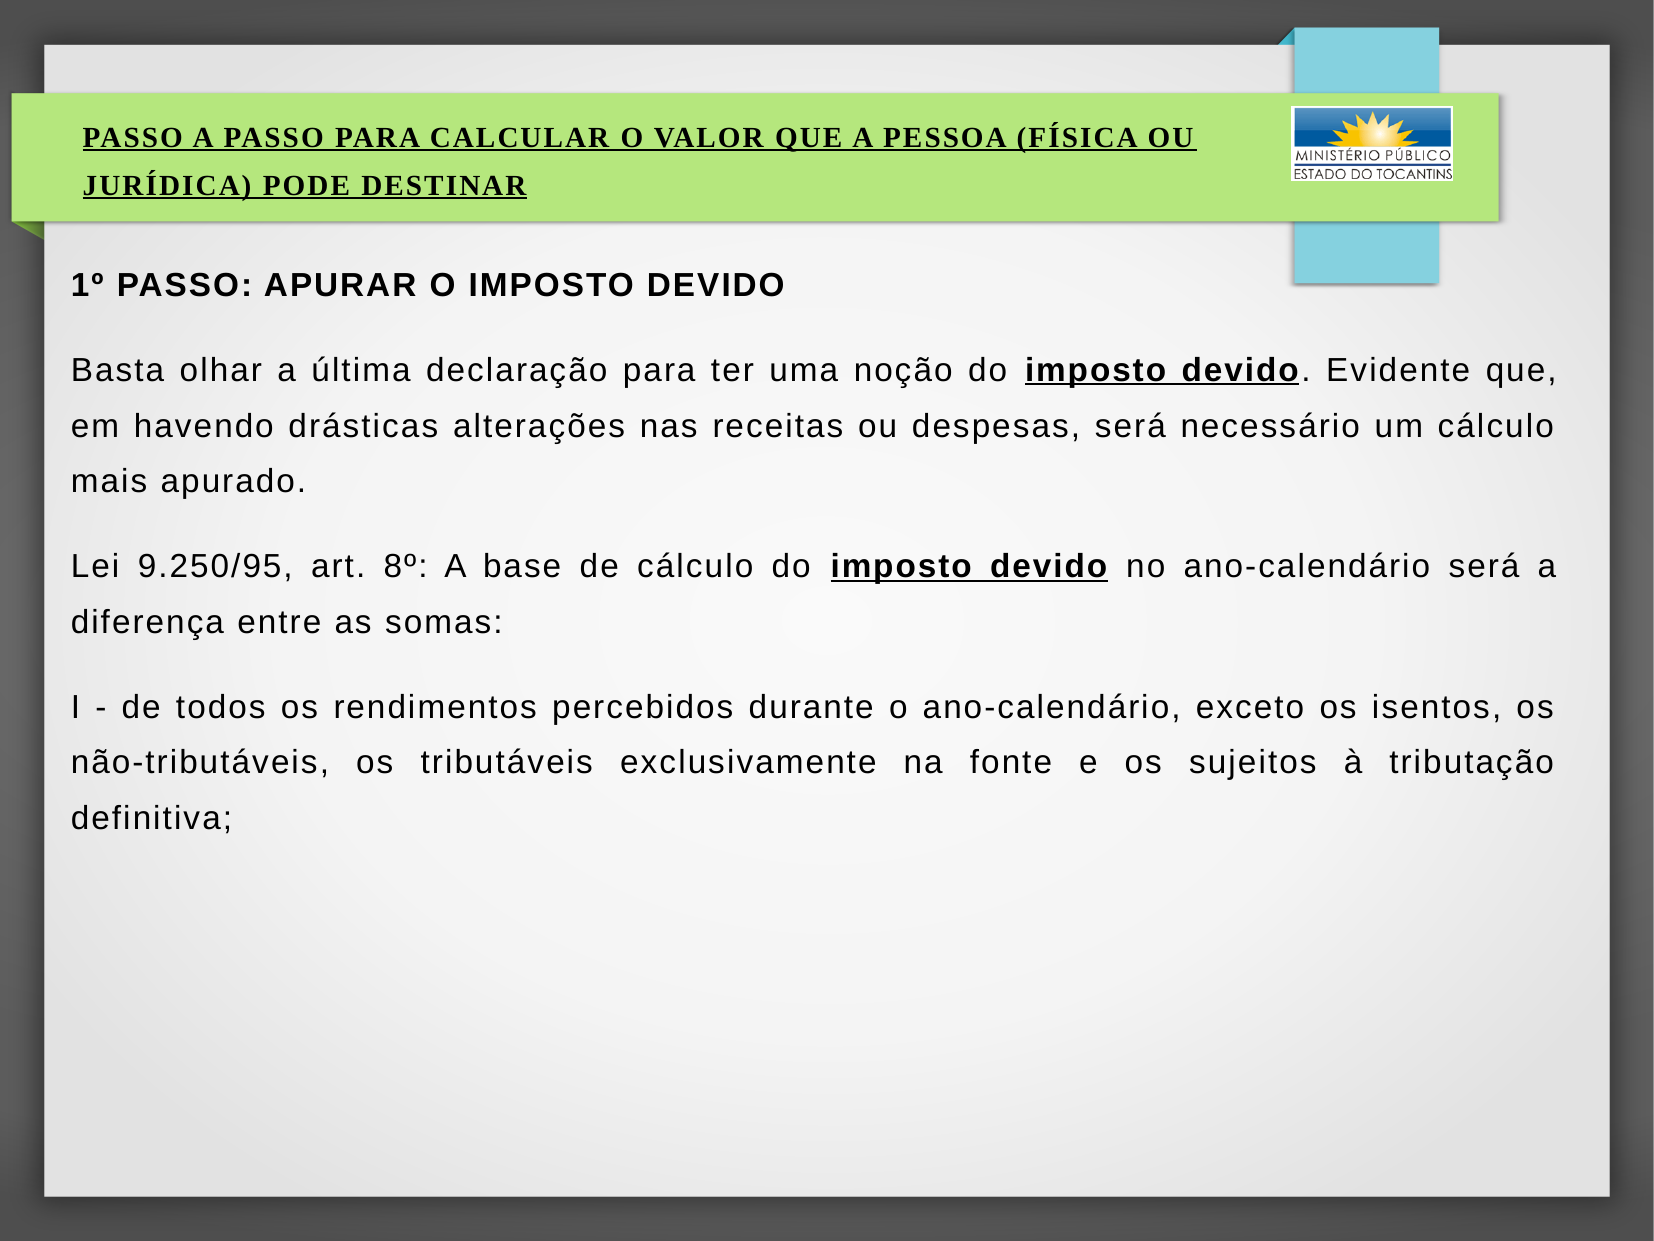

# PASSO A PASSO PARA CALCULAR O VALOR QUE A PESSOA (FÍSICA OU JURÍDICA) PODE DESTINAR
1º PASSO: APURAR O IMPOSTO DEVIDO
Basta olhar a última declaração para ter uma noção do imposto devido. Evidente que, em havendo drásticas alterações nas receitas ou despesas, será necessário um cálculo mais apurado.
Lei 9.250/95, art. 8º: A base de cálculo do imposto devido no ano-calendário será a diferença entre as somas:
I - de todos os rendimentos percebidos durante o ano-calendário, exceto os isentos, os não-tributáveis, os tributáveis exclusivamente na fonte e os sujeitos à tributação definitiva;